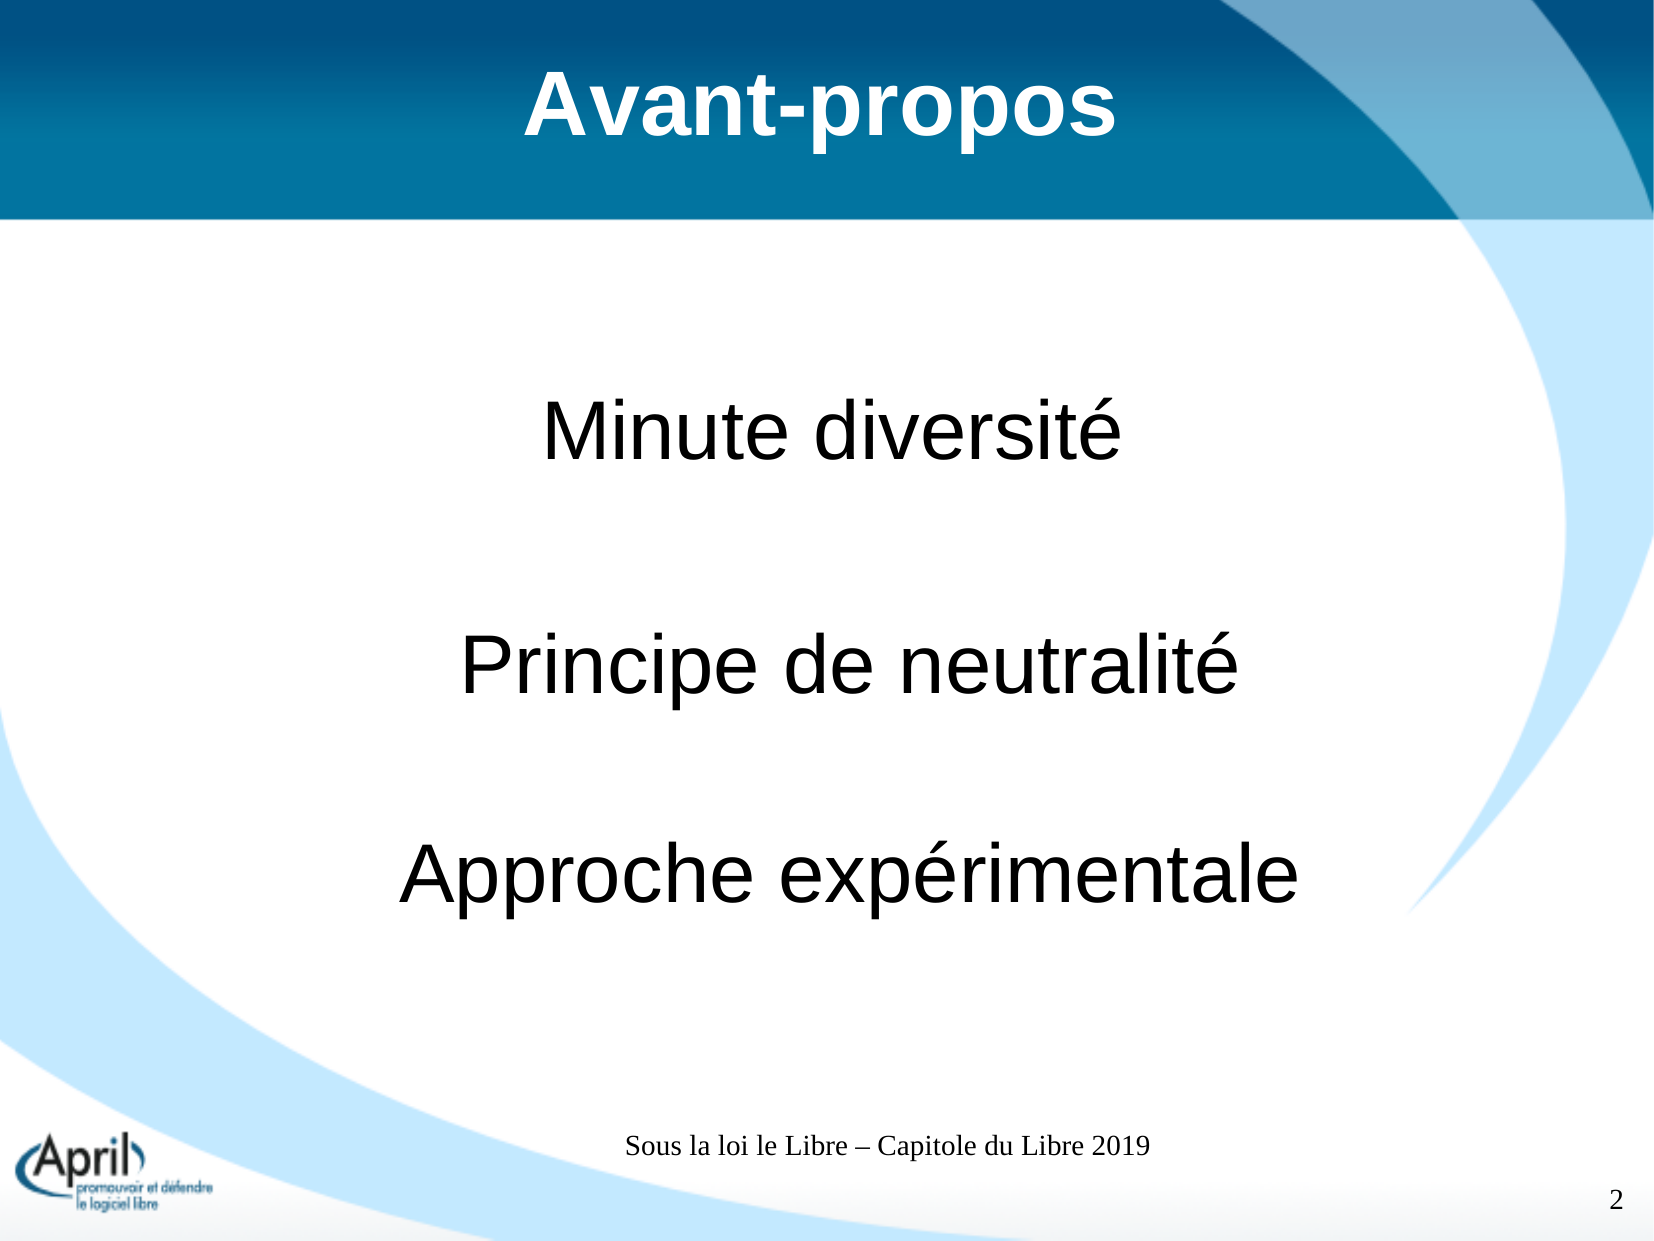

# Avant-propos
Minute diversité
Principe de neutralité
Approche expérimentale
Sous la loi le Libre – Capitole du Libre 2019
2